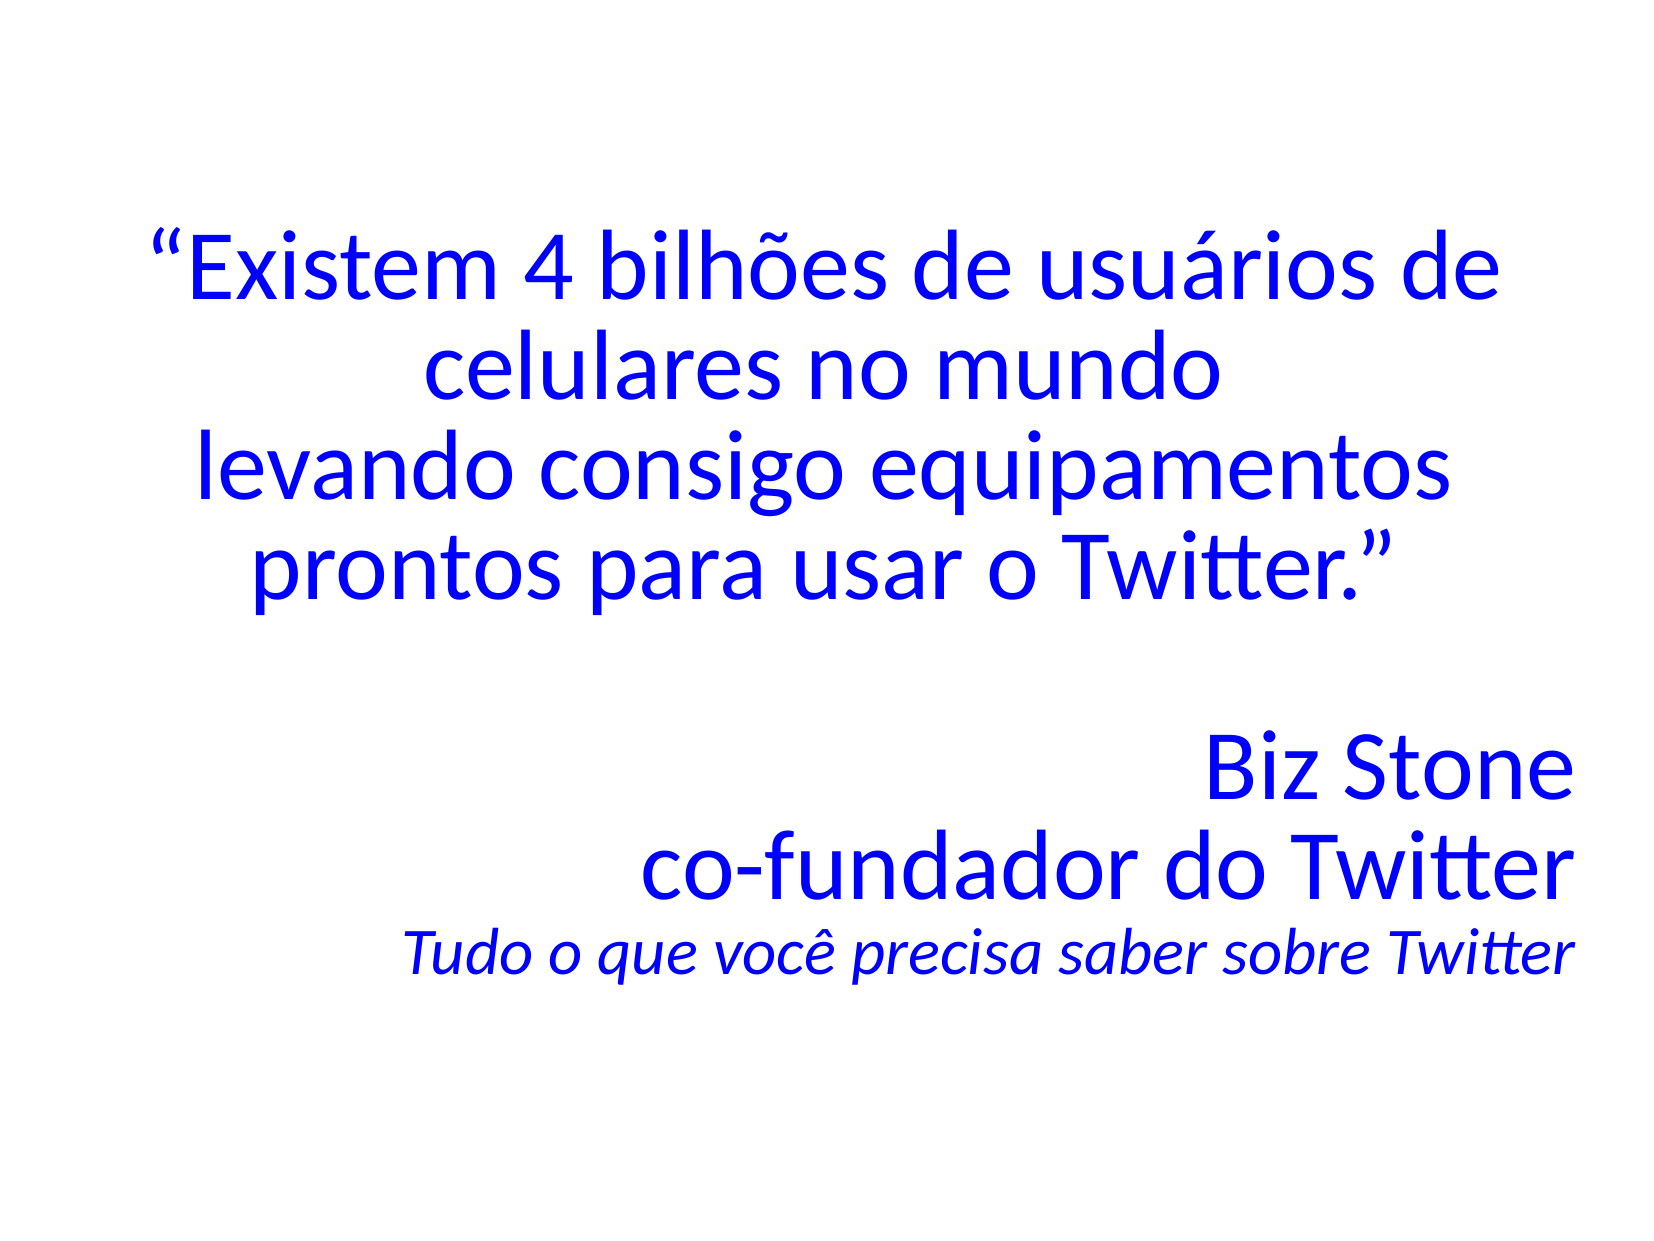

# “Existem 4 bilhões de usuários de celulares no mundo
levando consigo equipamentos prontos para usar o Twitter.”
Biz Stone
co-fundador do Twitter
Tudo o que você precisa saber sobre Twitter